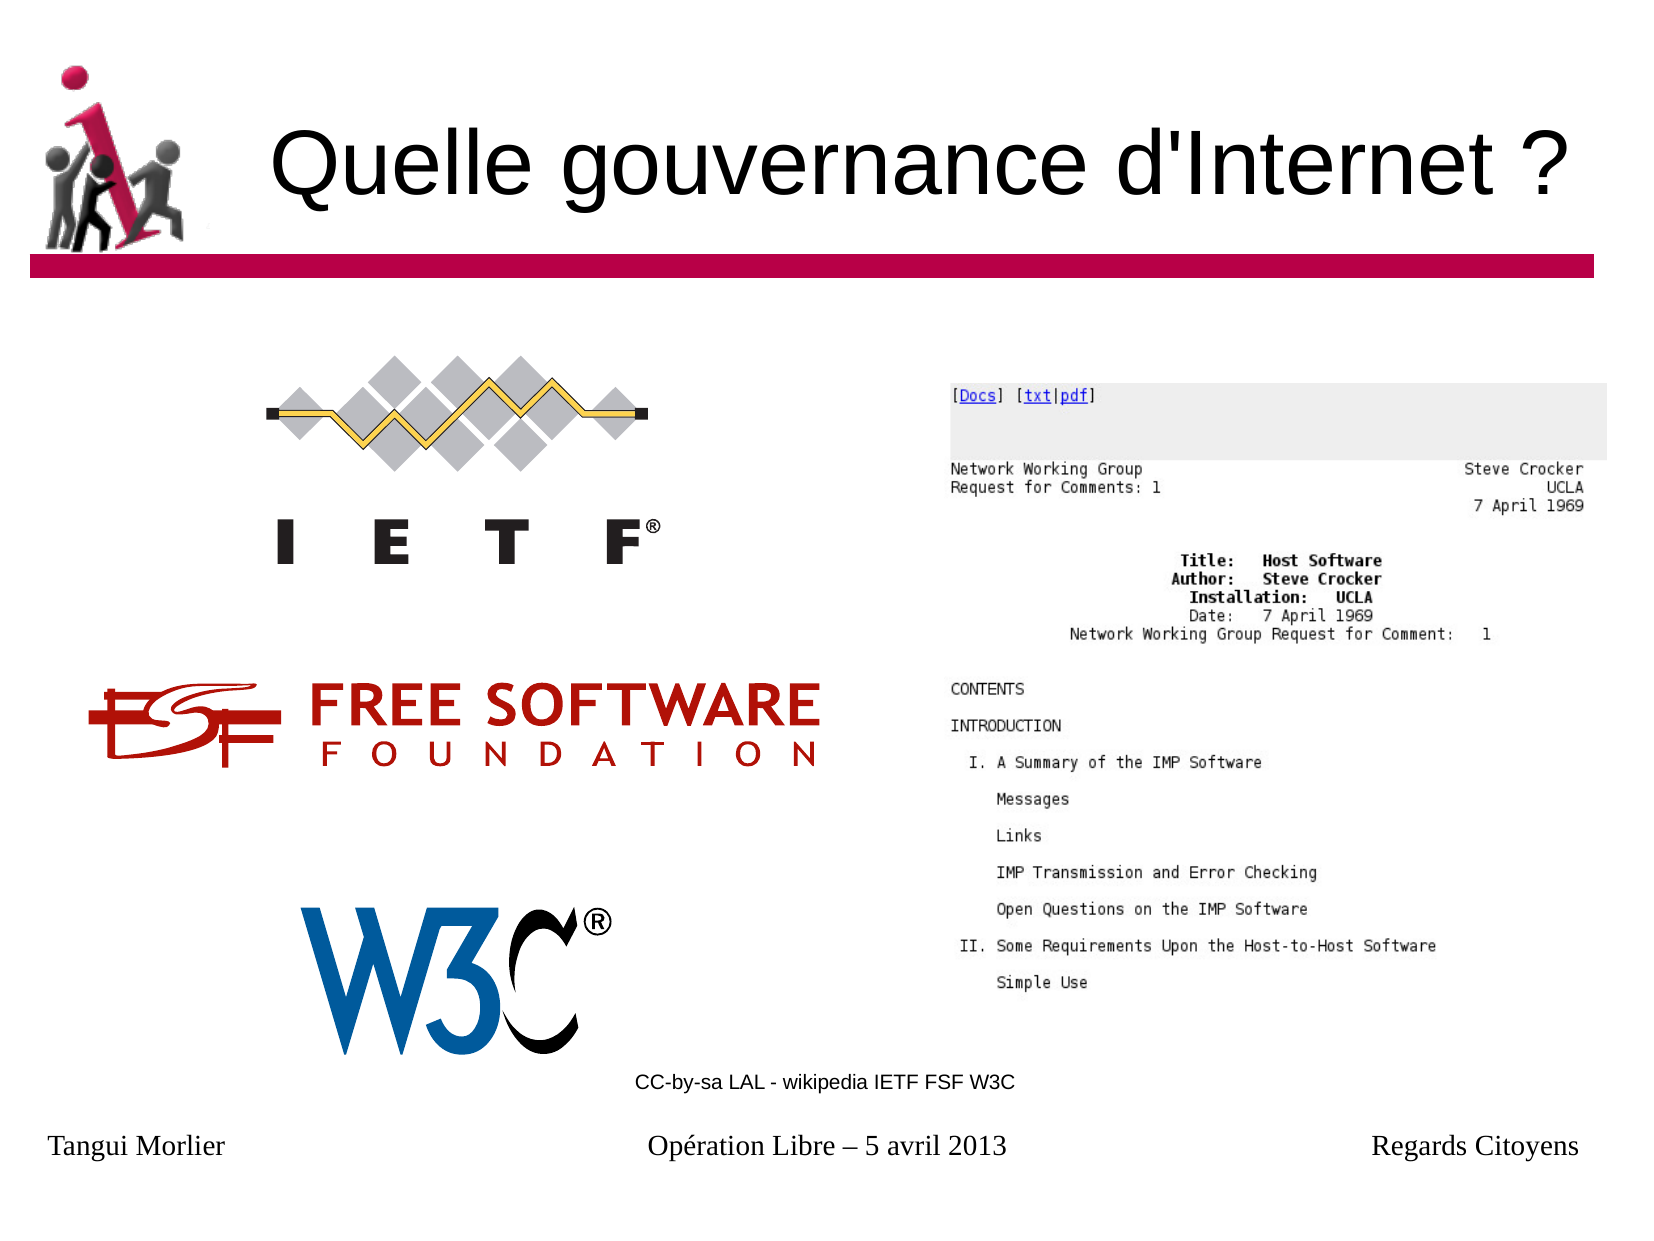

# Quelle gouvernance d'Internet ?
CC-by-sa LAL - wikipedia IETF FSF W3C
Tangui Morlier - Opération Libre - 5 avril 2013